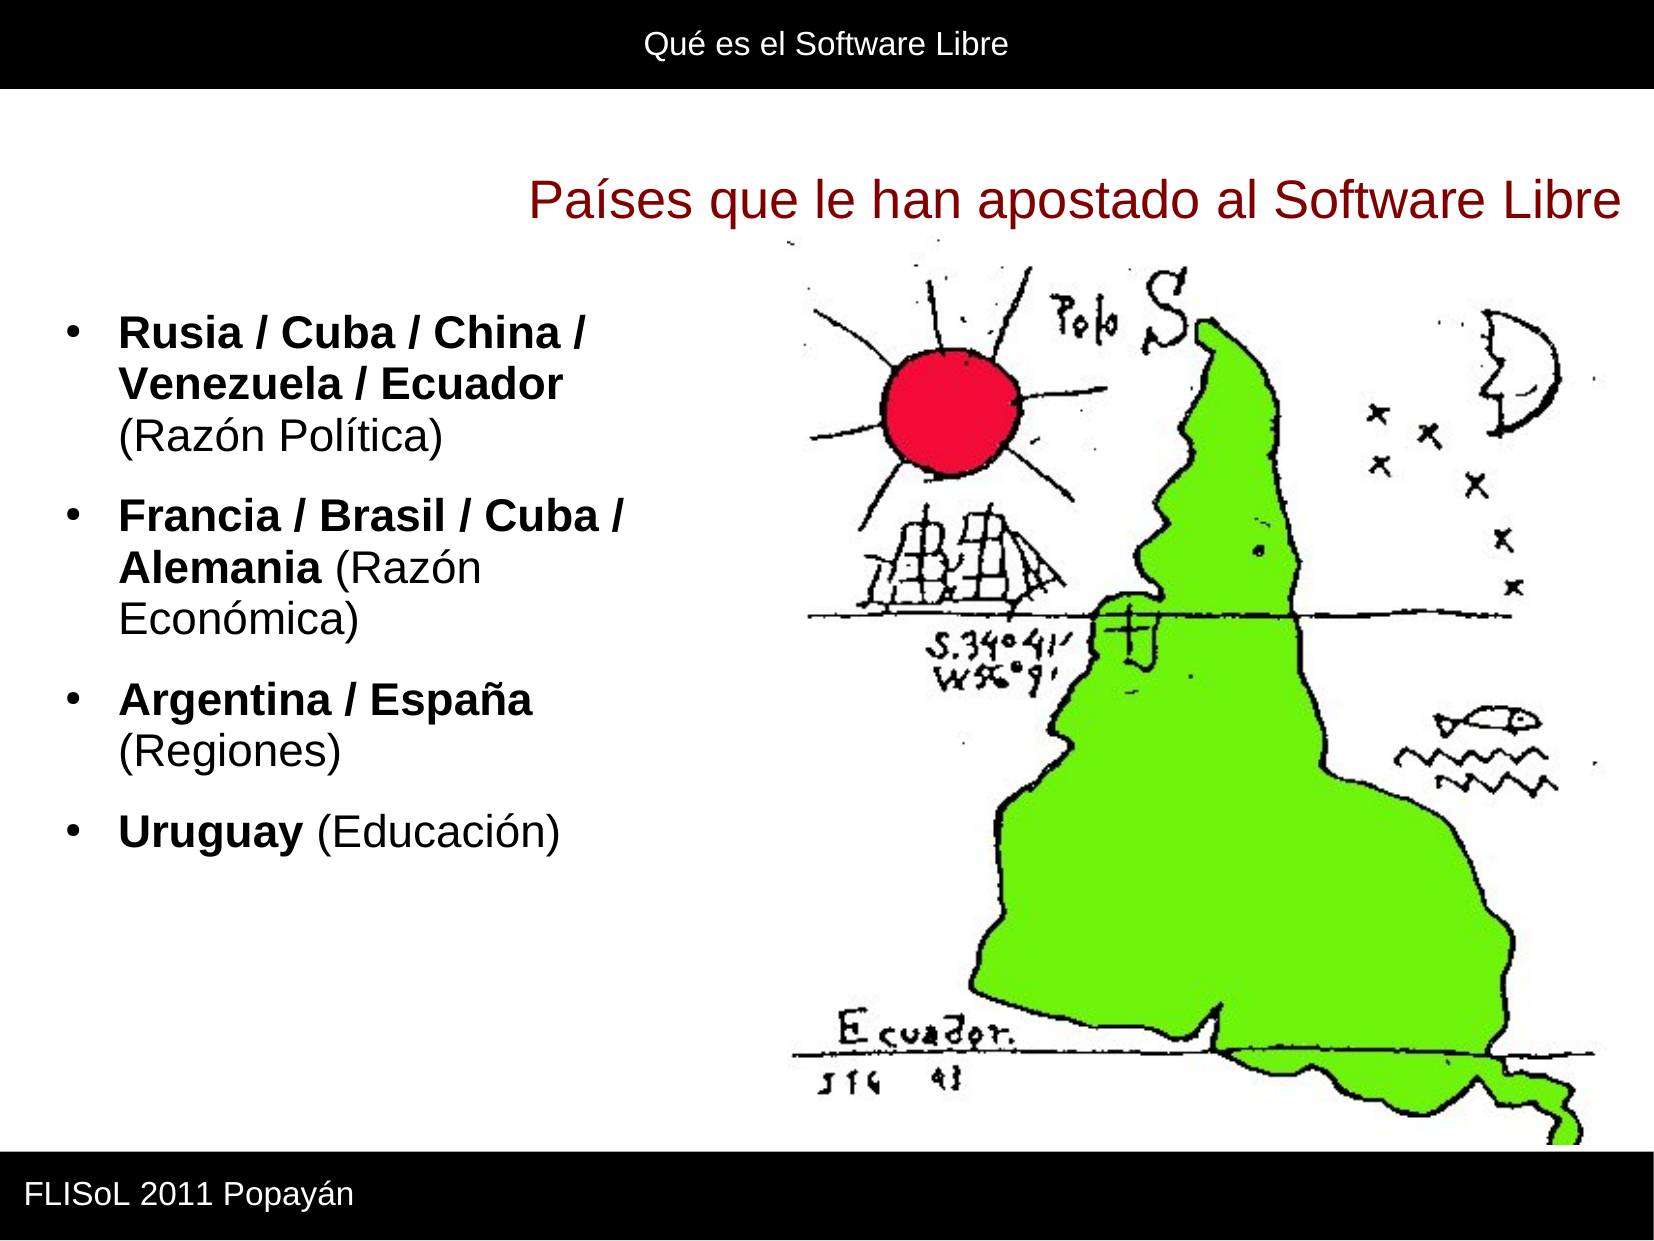

# Países que le han apostado al Software Libre
Rusia / Cuba / China / Venezuela / Ecuador (Razón Política)
Francia / Brasil / Cuba / Alemania (Razón Económica)
Argentina / España (Regiones)
Uruguay (Educación)